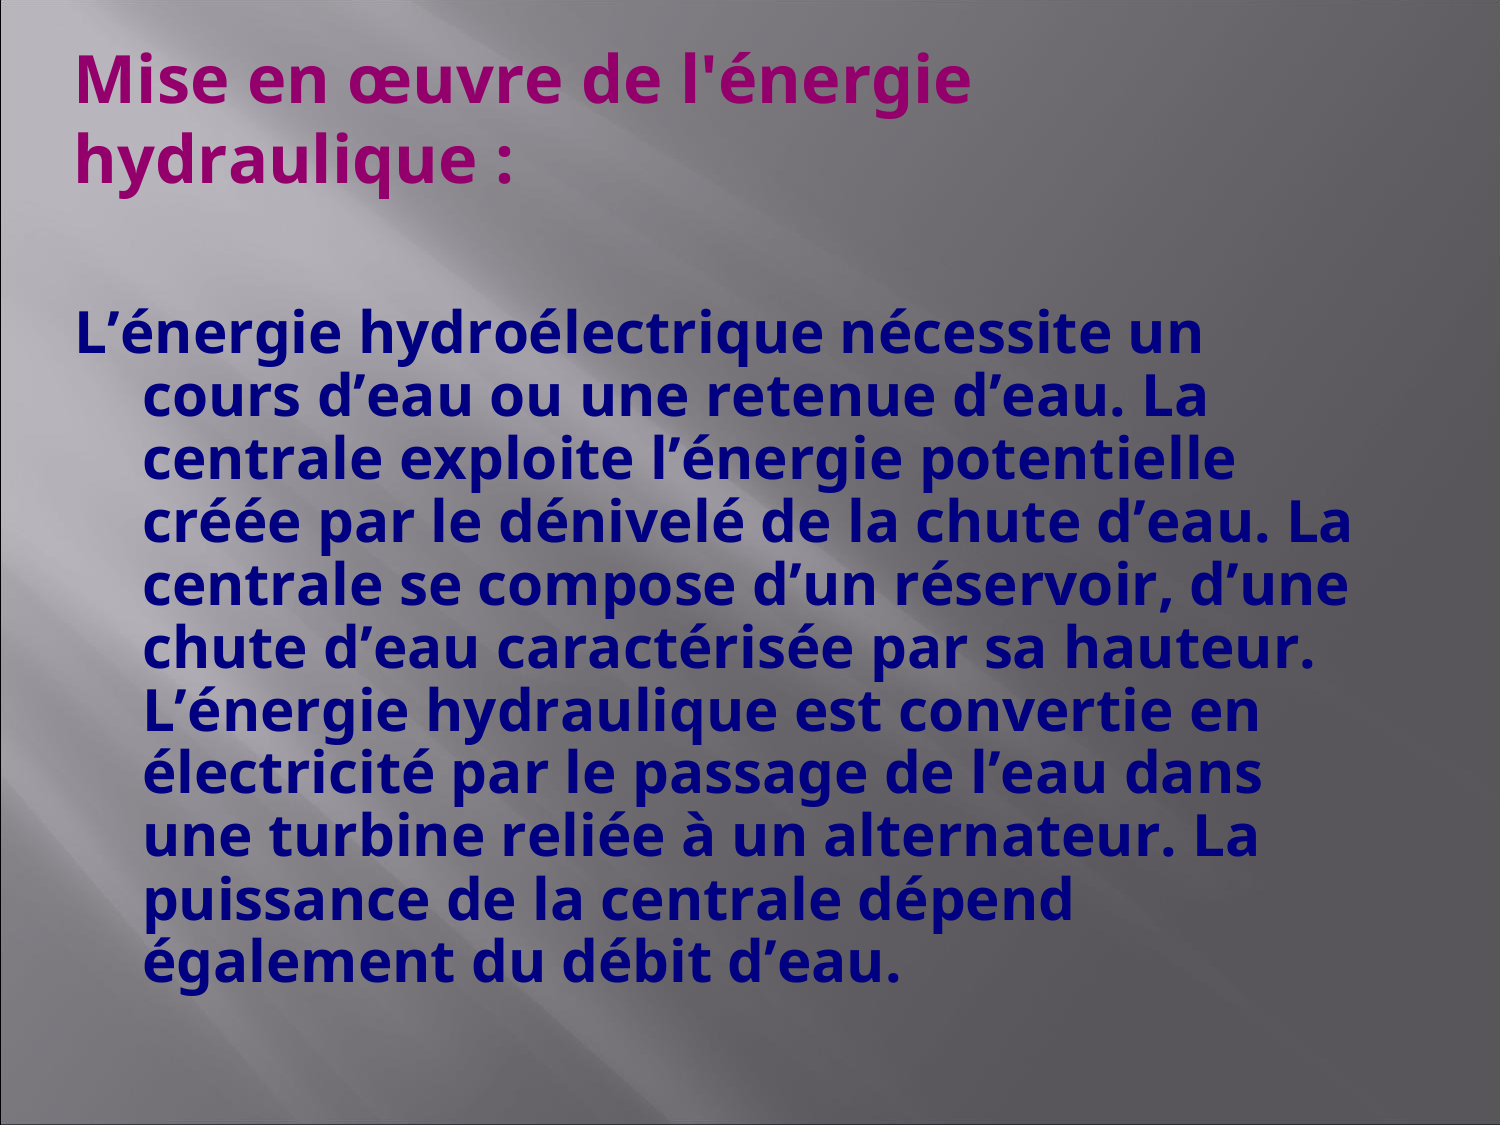

Mise en œuvre de l'énergie hydraulique :
L’énergie hydroélectrique nécessite un cours d’eau ou une retenue d’eau. La centrale exploite l’énergie potentielle créée par le dénivelé de la chute d’eau. La centrale se compose d’un réservoir, d’une chute d’eau caractérisée par sa hauteur. L’énergie hydraulique est convertie en électricité par le passage de l’eau dans une turbine reliée à un alternateur. La puissance de la centrale dépend également du débit d’eau.